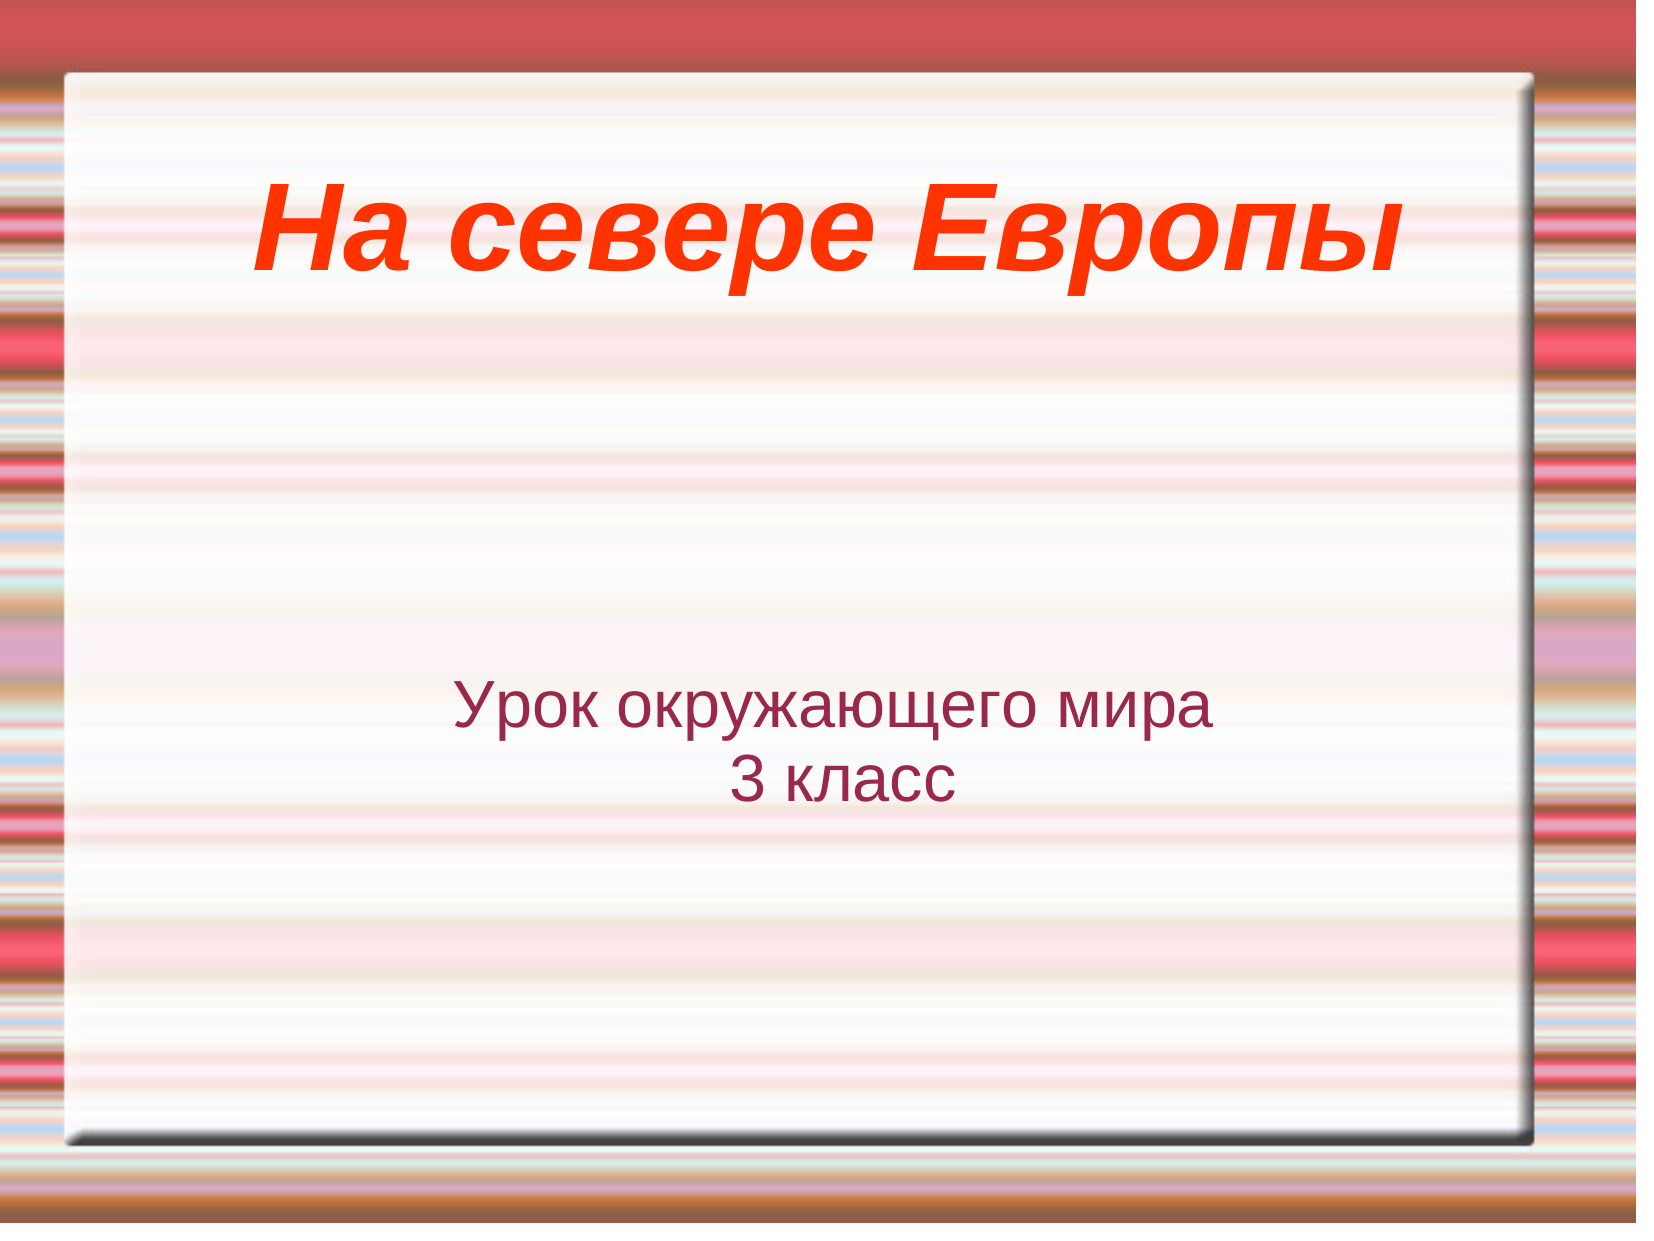

# На севере Европы
Урок окружающего мира
3 класс